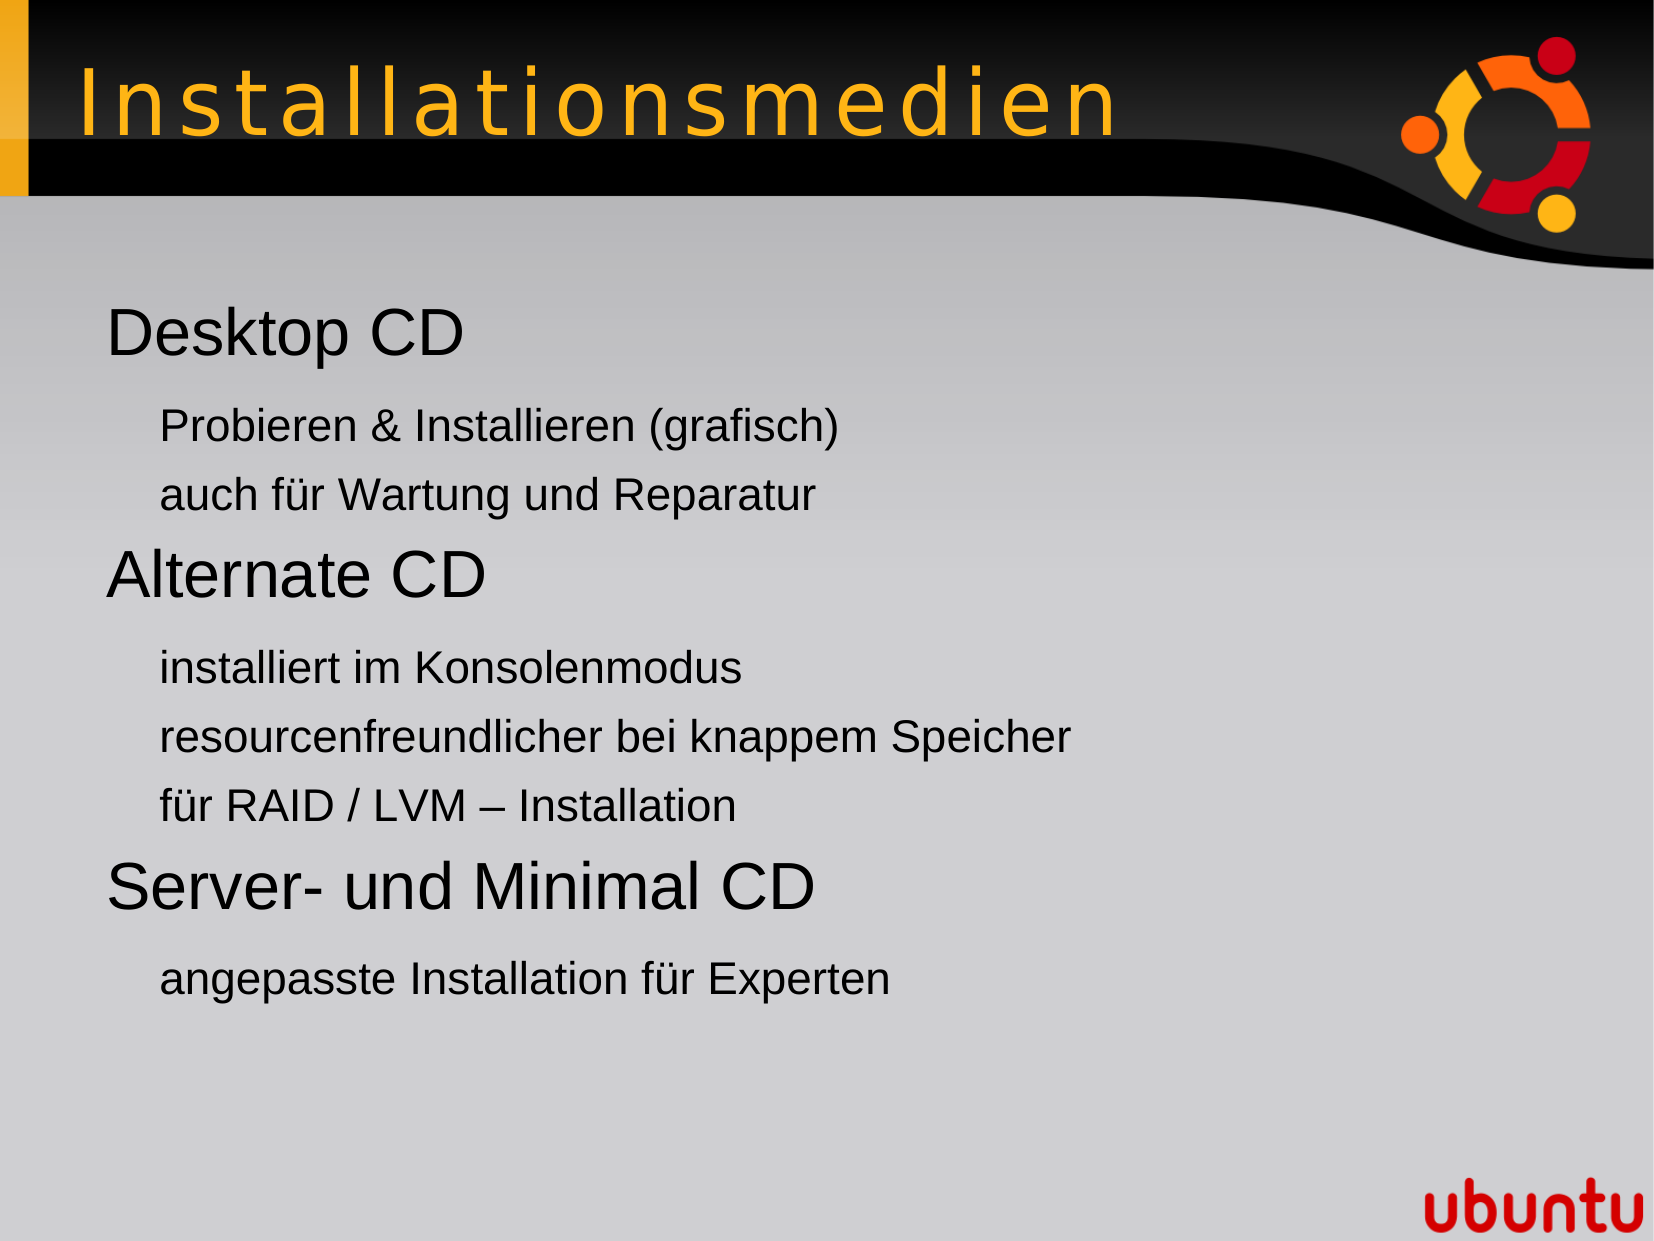

# Installationsmedien
Desktop CD
Probieren & Installieren (grafisch)
auch für Wartung und Reparatur
Alternate CD
installiert im Konsolenmodus
resourcenfreundlicher bei knappem Speicher
für RAID / LVM – Installation
Server- und Minimal CD
angepasste Installation für Experten